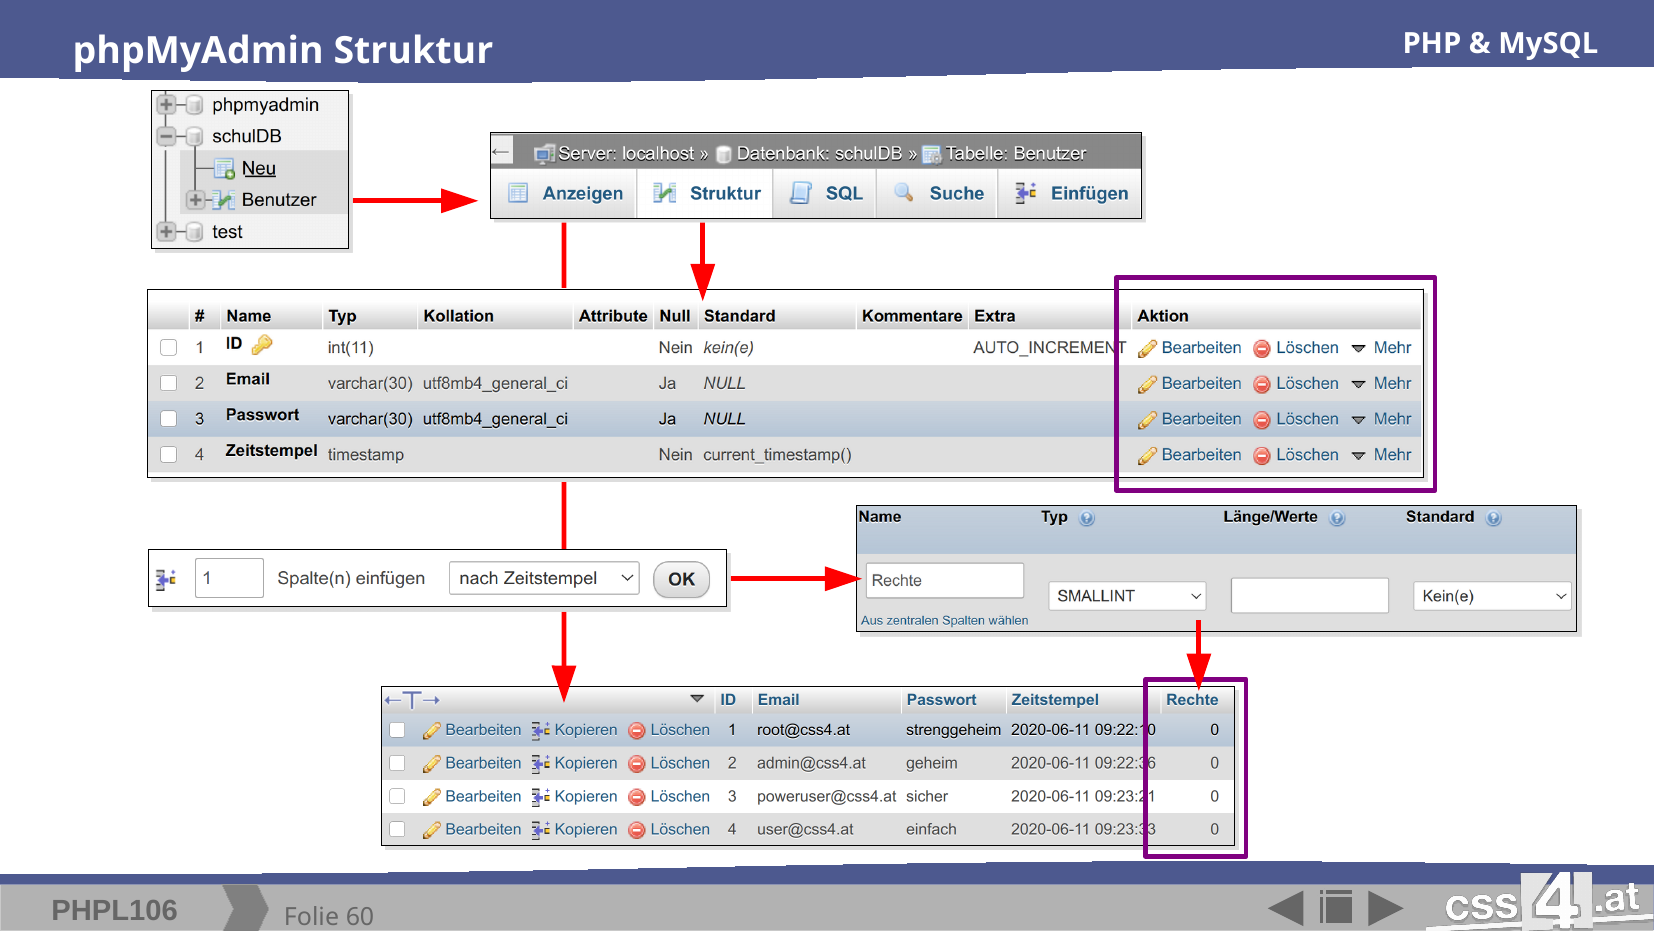

PHP & MySQL
phpMyAdmin Struktur
PHPL106
Folie